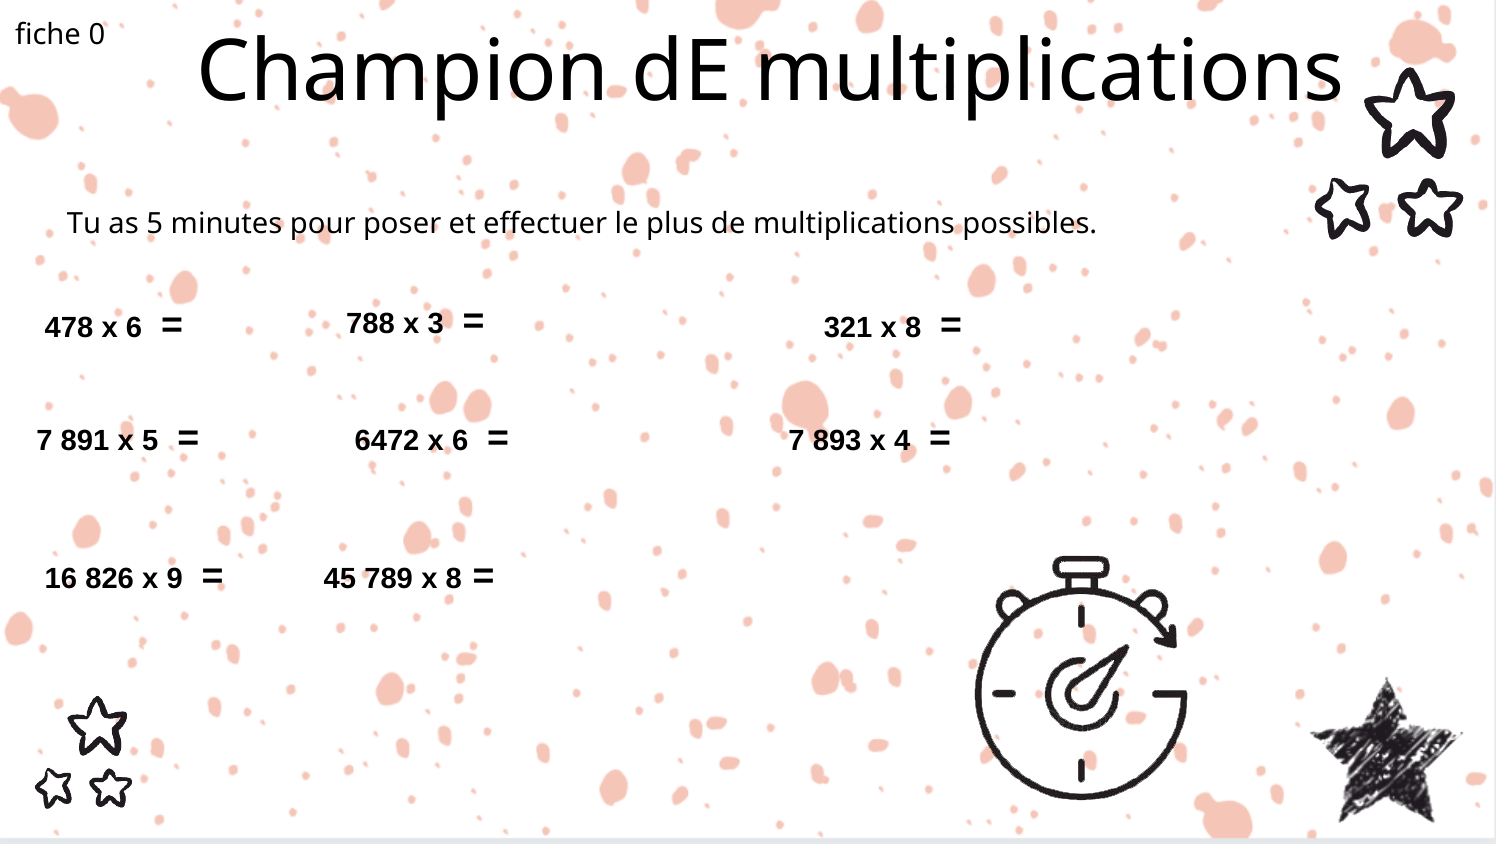

fiche 0
Champion dE multiplications
Tu as 5 minutes pour poser et effectuer le plus de multiplications possibles.
788 x 3 =
 478 x 6 =
321 x 8 =
7 891 x 5 =
 6472 x 6 =
 7 893 x 4 =
 16 826 x 9 =
45 789 x 8 =